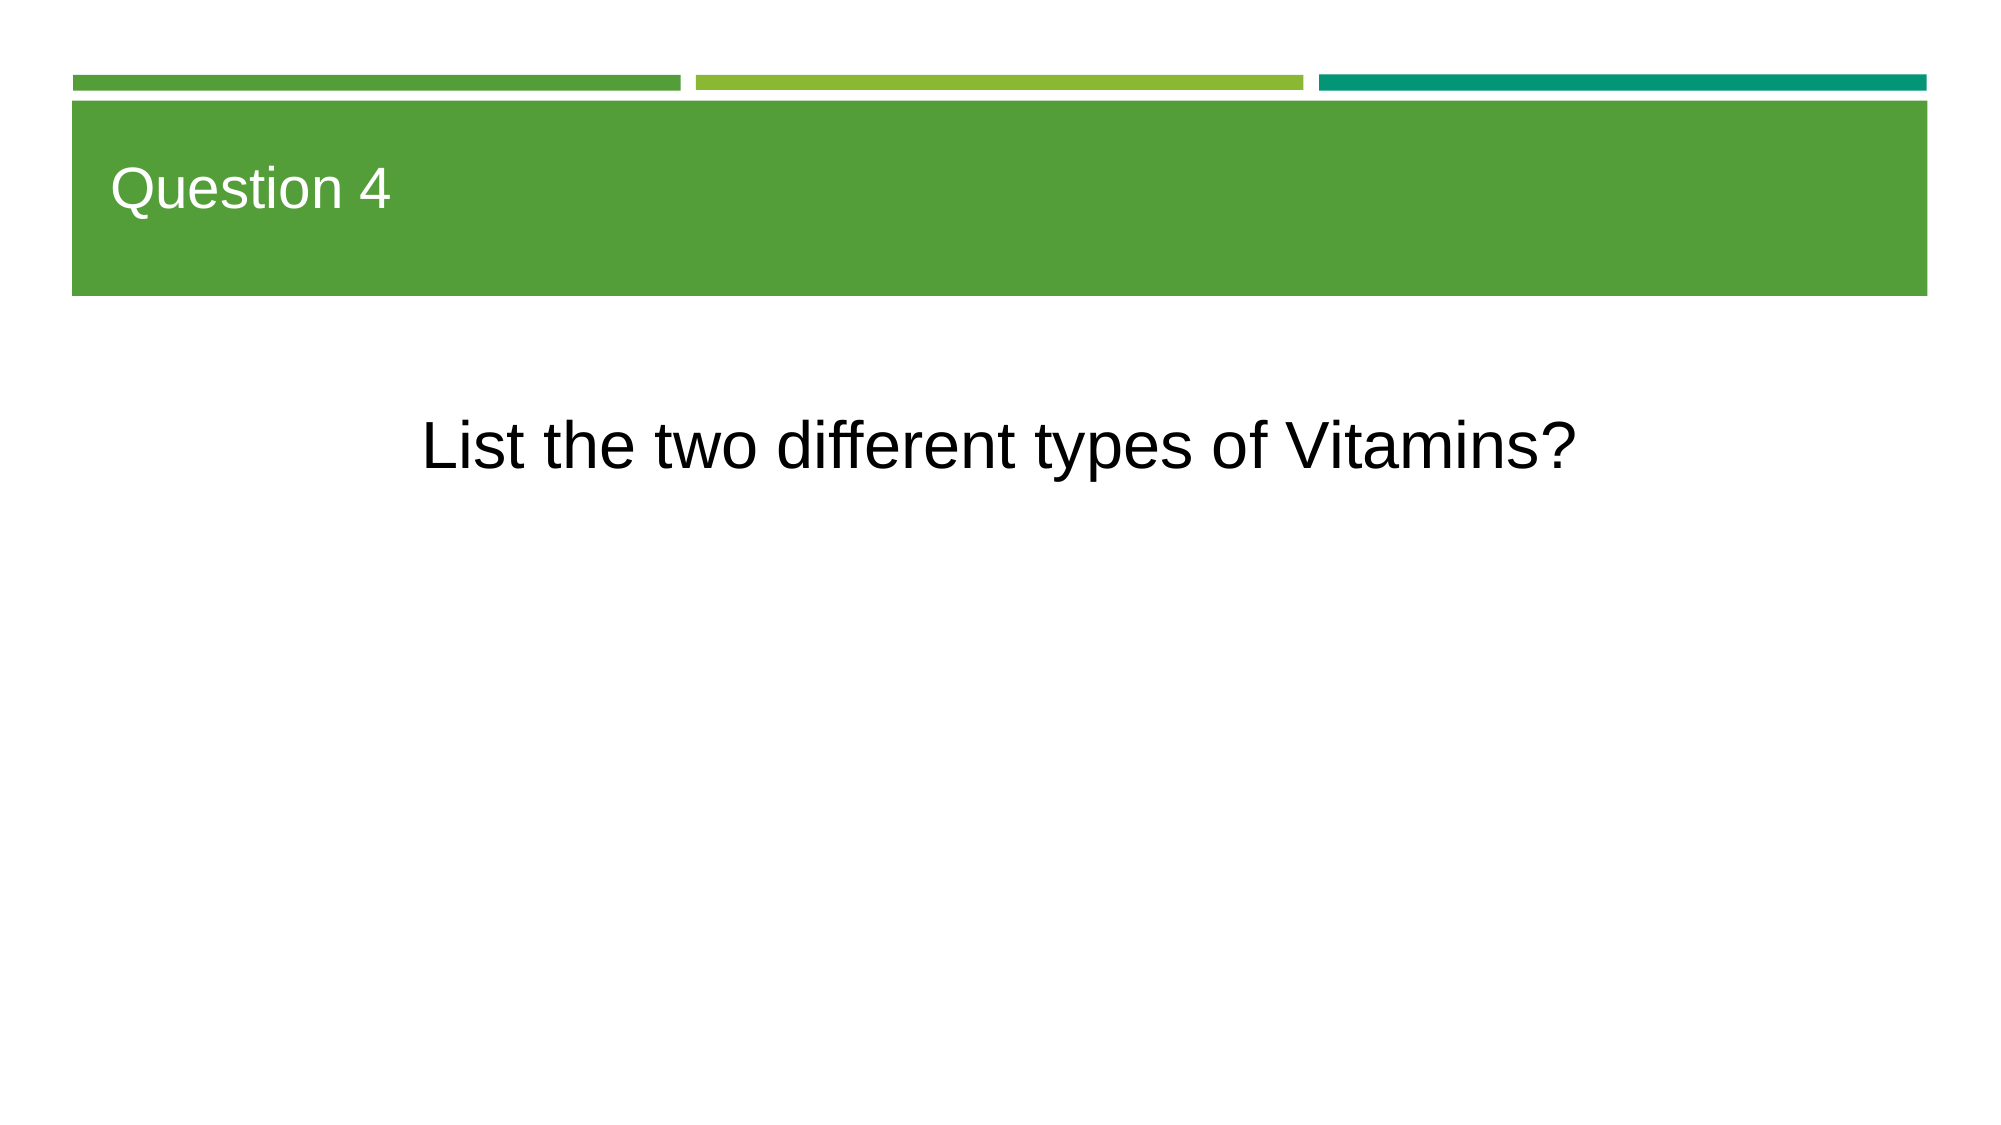

# Question 4
List the two different types of Vitamins?